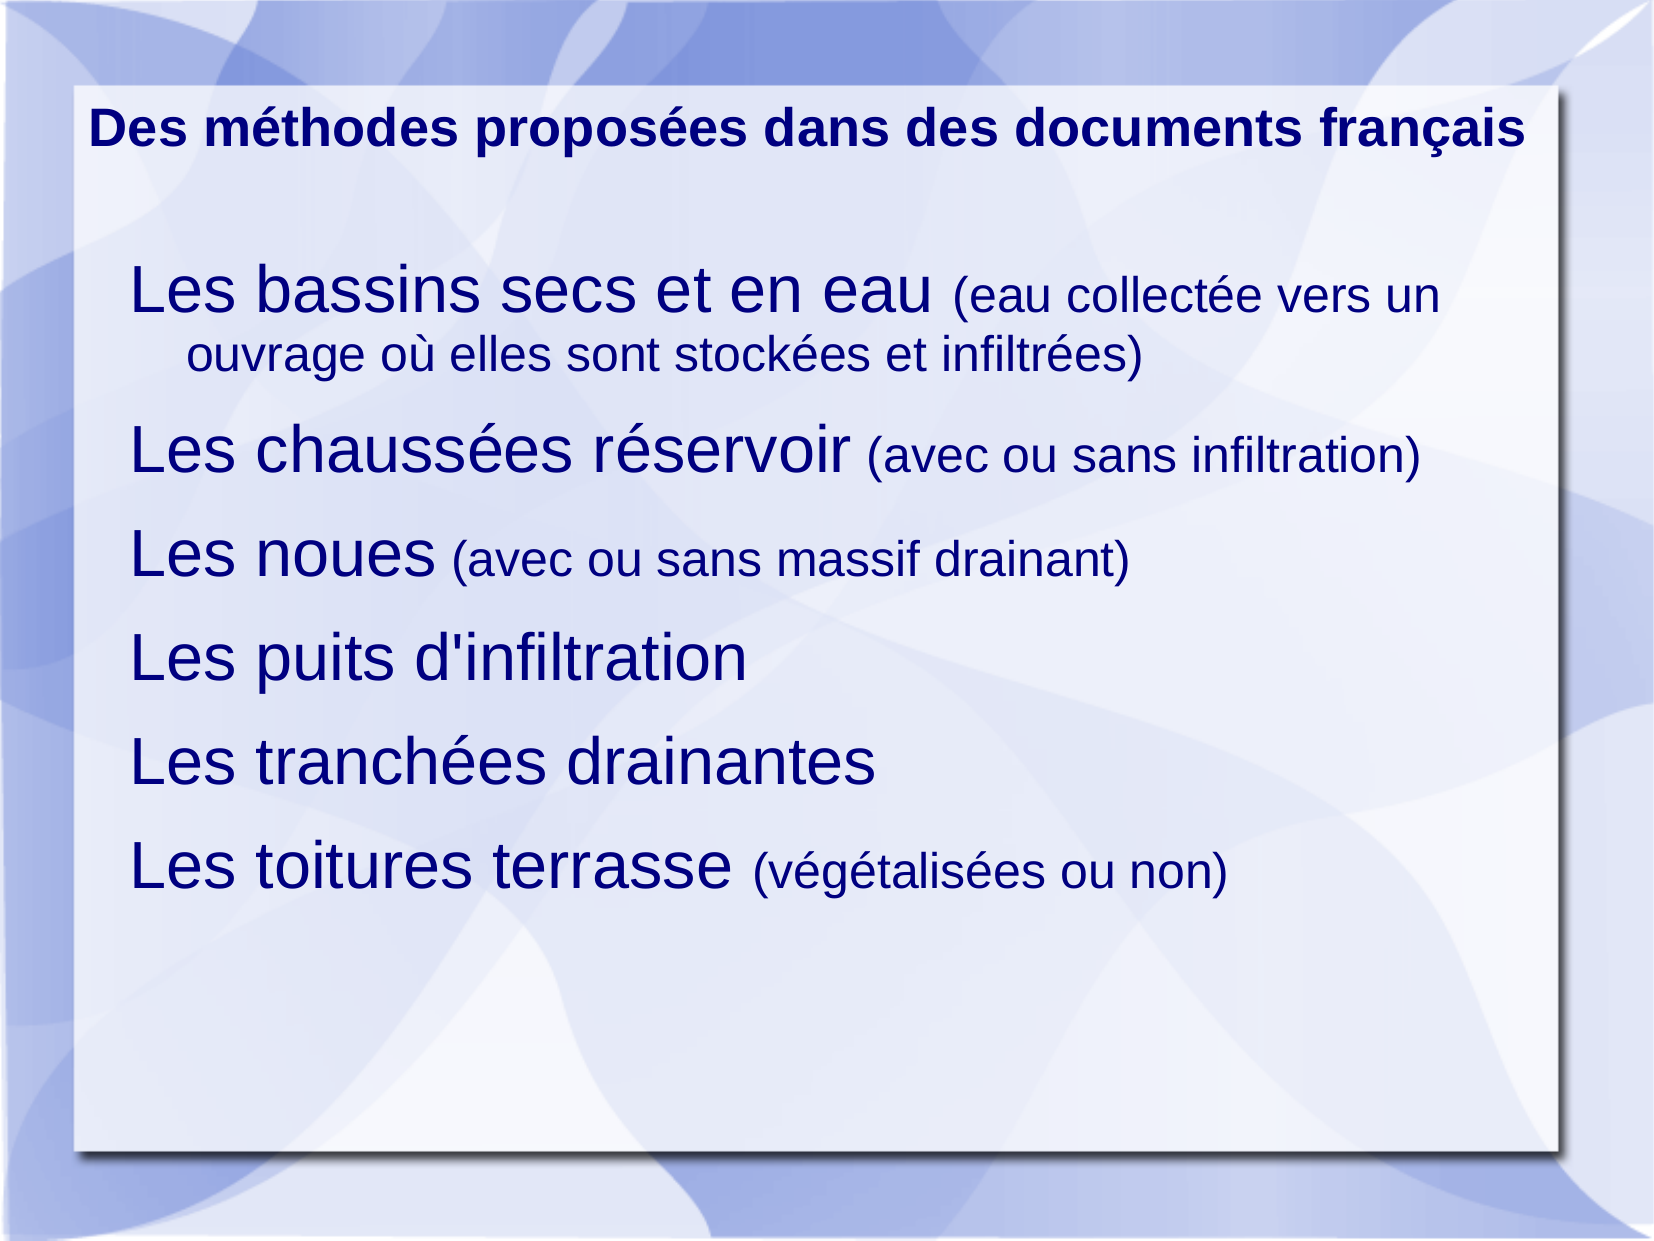

# Des méthodes proposées dans des documents français
Les bassins secs et en eau (eau collectée vers un ouvrage où elles sont stockées et infiltrées)
Les chaussées réservoir (avec ou sans infiltration)
Les noues (avec ou sans massif drainant)
Les puits d'infiltration
Les tranchées drainantes
Les toitures terrasse (végétalisées ou non)